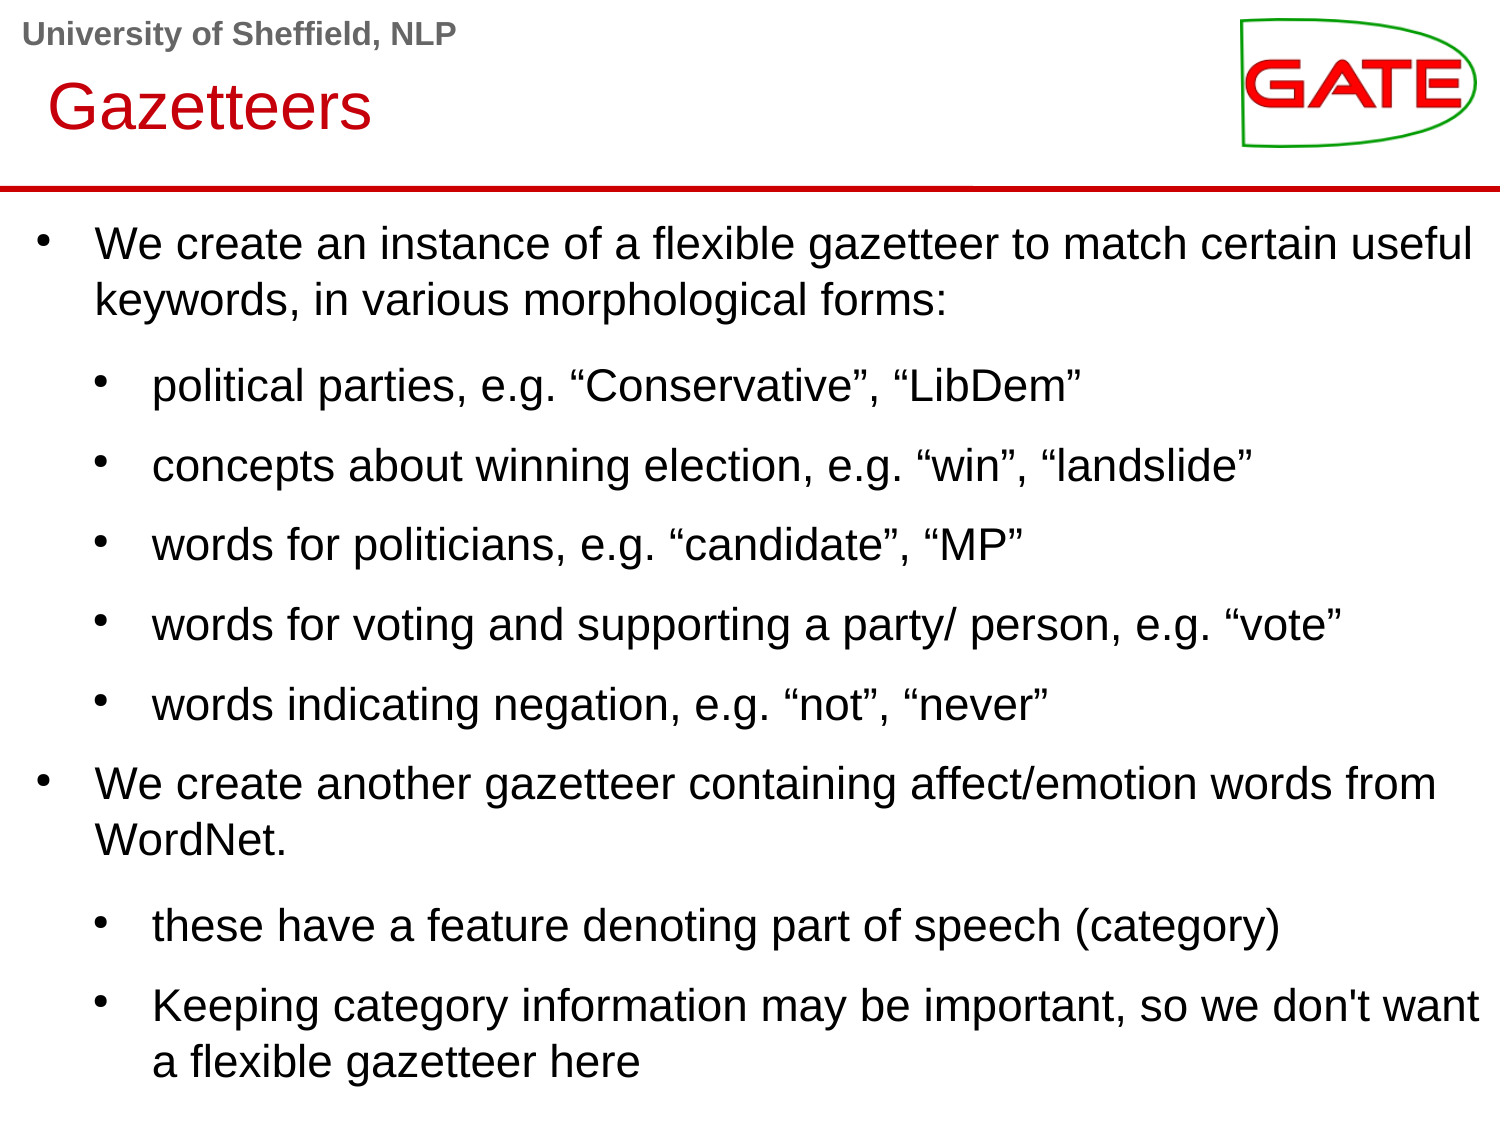

# Gazetteers
We create an instance of a flexible gazetteer to match certain useful keywords, in various morphological forms:
political parties, e.g. “Conservative”, “LibDem”
concepts about winning election, e.g. “win”, “landslide”
words for politicians, e.g. “candidate”, “MP”
words for voting and supporting a party/ person, e.g. “vote”
words indicating negation, e.g. “not”, “never”
We create another gazetteer containing affect/emotion words from WordNet.
these have a feature denoting part of speech (category)
Keeping category information may be important, so we don't want a flexible gazetteer here